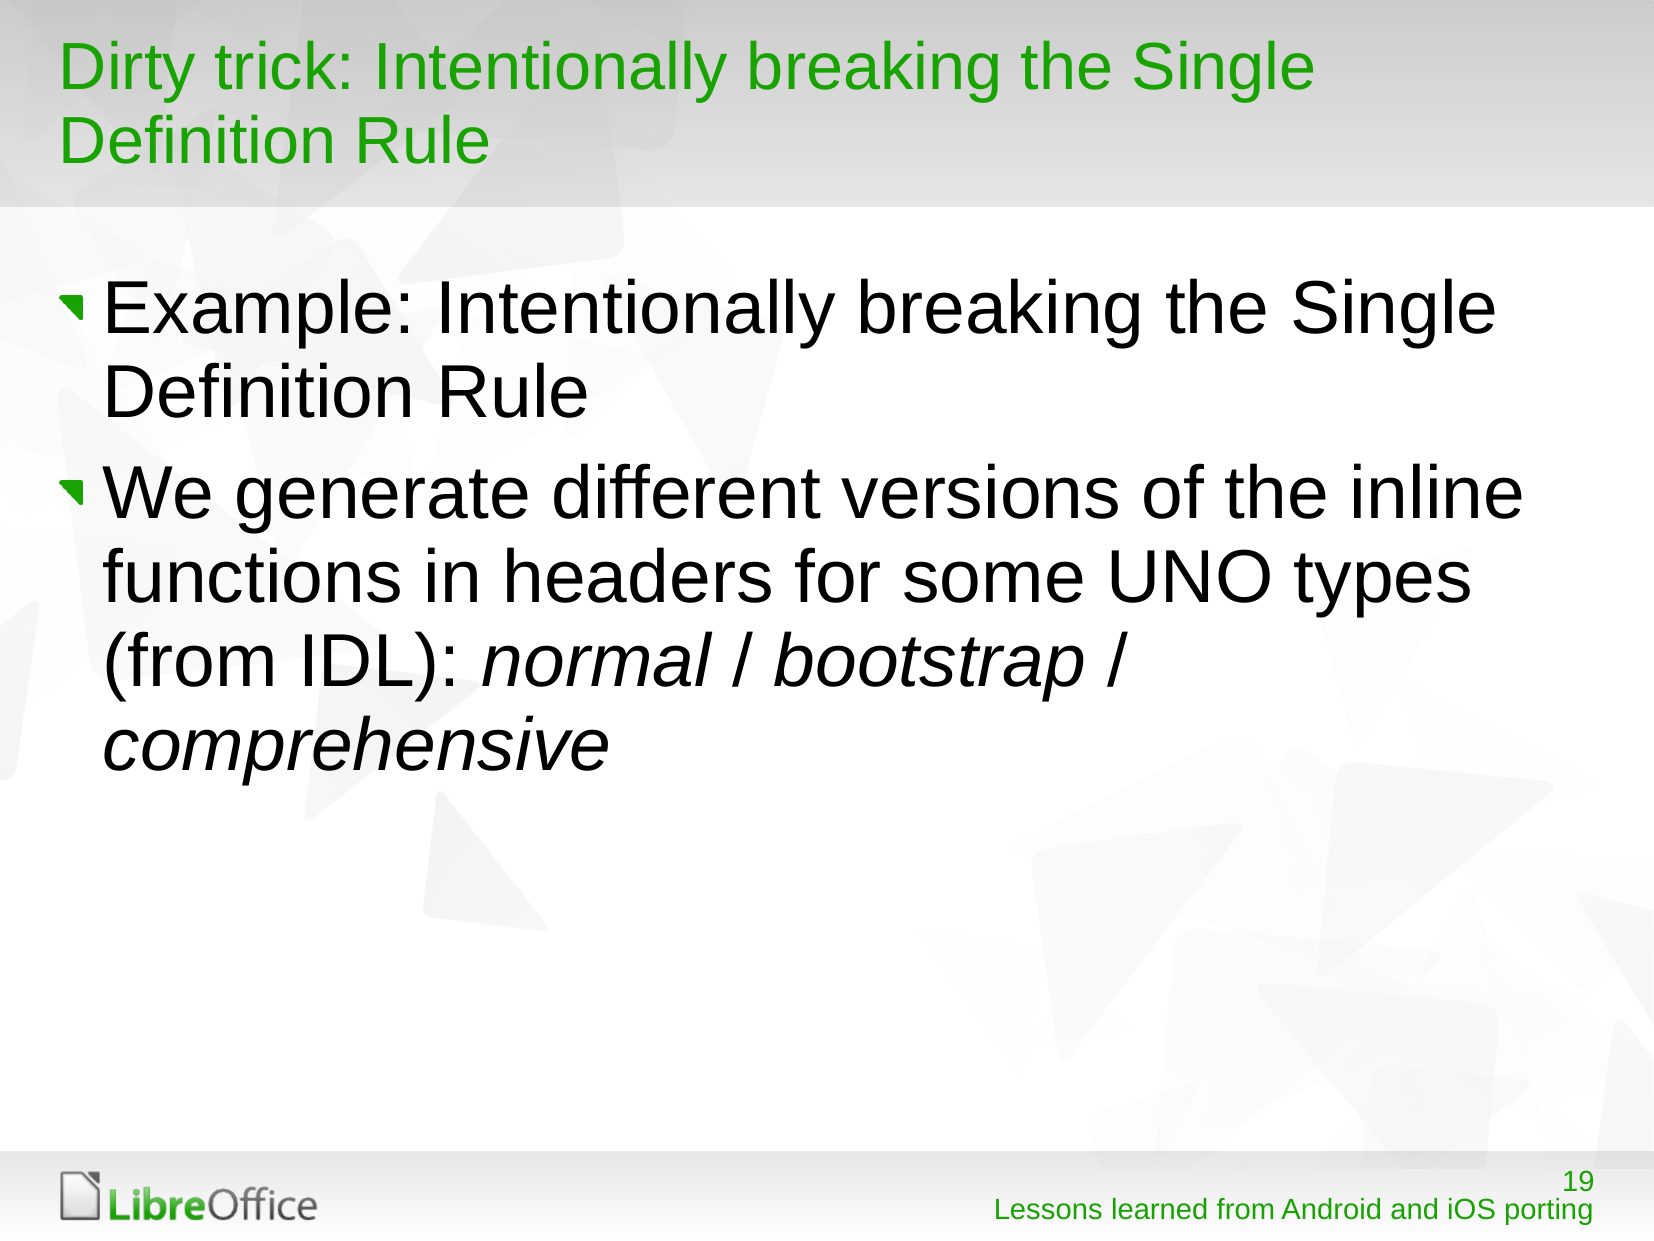

# Dirty trick: Intentionally breaking the Single Definition Rule
Example: Intentionally breaking the Single Definition Rule
We generate different versions of the inline functions in headers for some UNO types (from IDL): normal / bootstrap / comprehensive
19
Lessons learned from Android and iOS porting